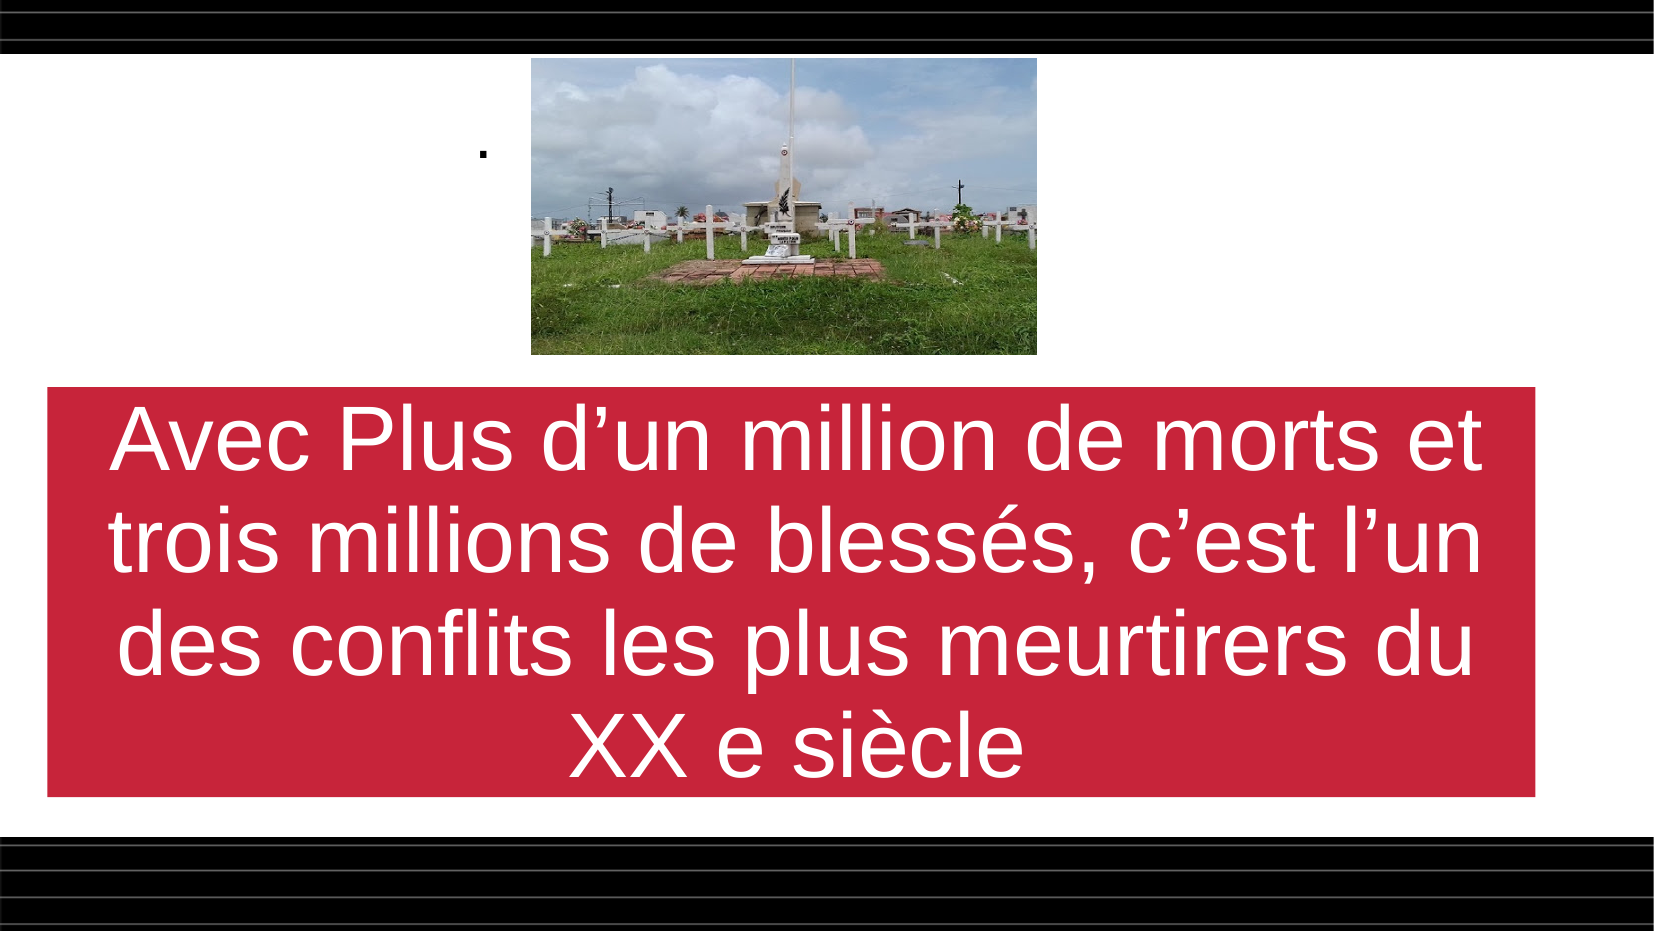

.
# Avec Plus d’un million de morts et trois millions de blessés, c’est l’un des conflits les plus meurtirers du XX e siècle